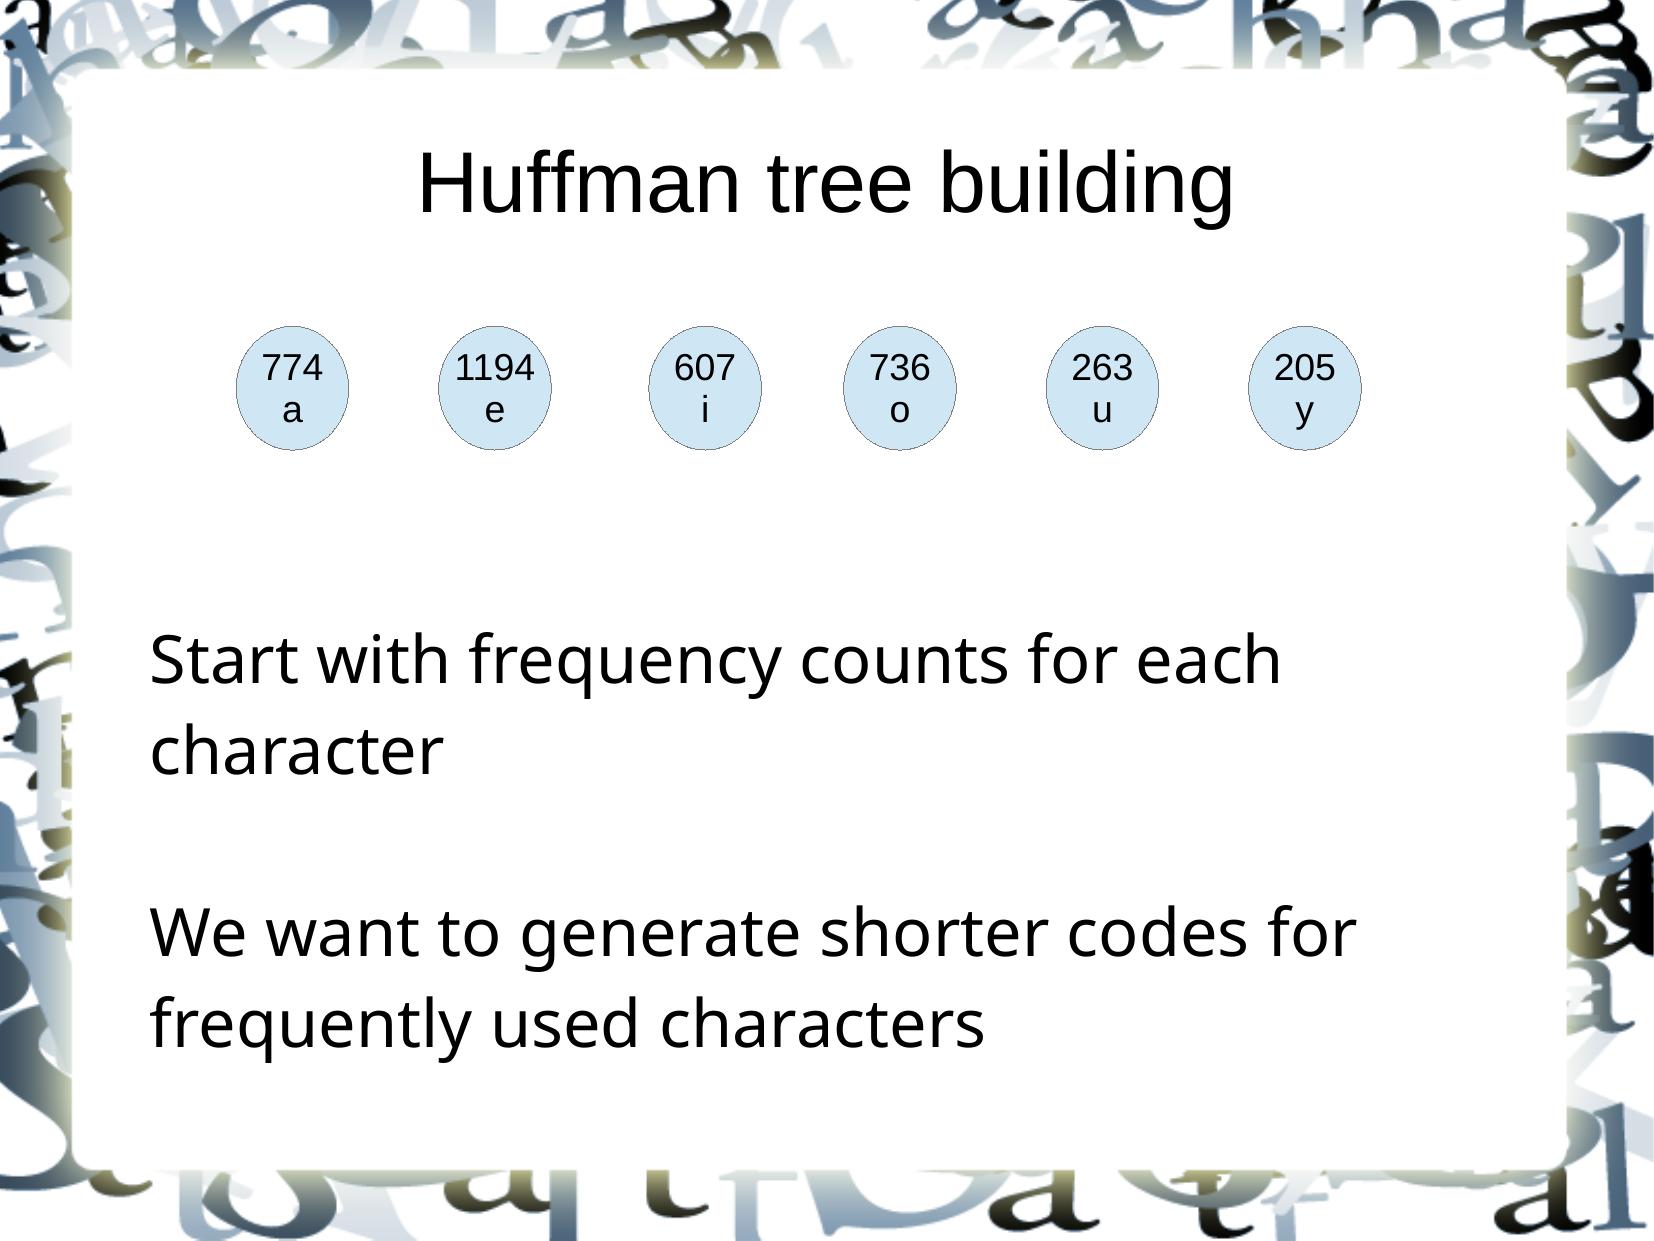

# Huffman tree building
1194
e
607
i
263
u
774
a
736
o
205
y
Start with frequency counts for each character
We want to generate shorter codes for frequently used characters